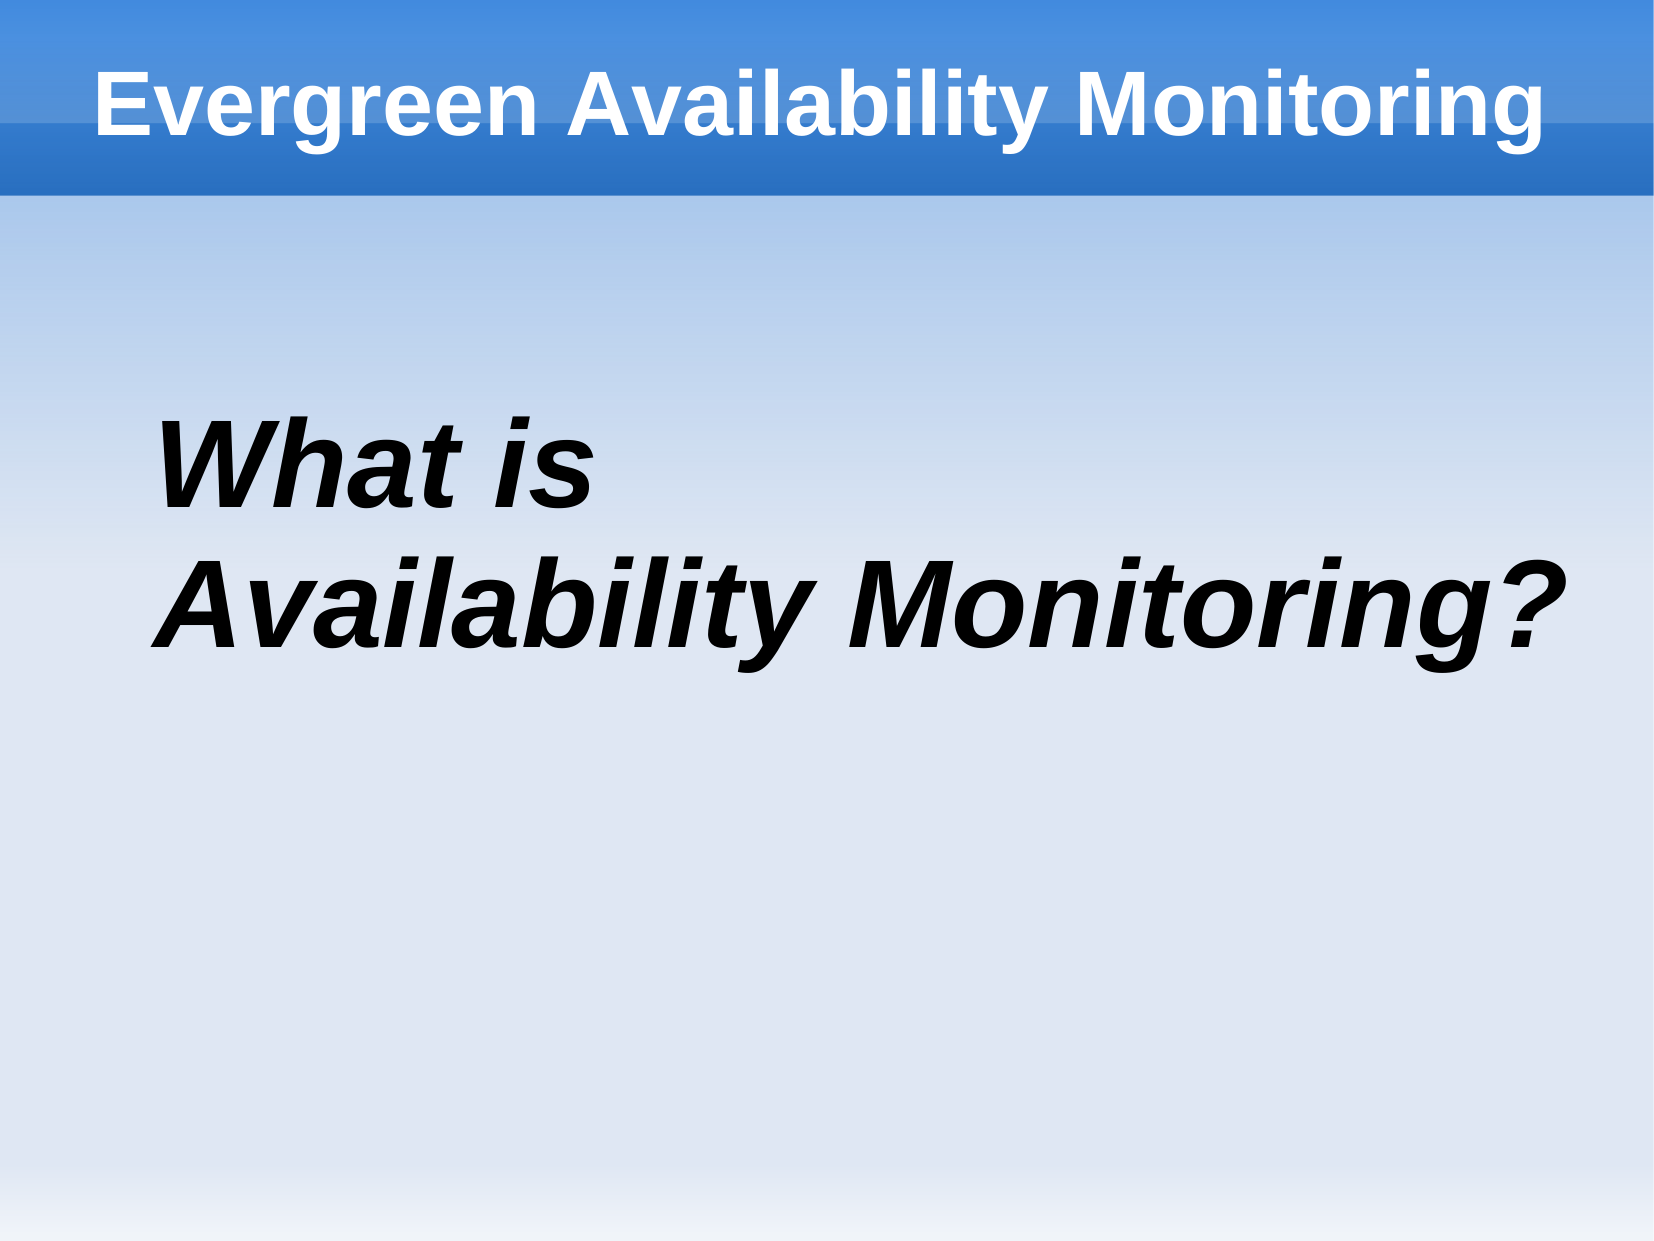

# Evergreen Availability Monitoring
What is
Availability Monitoring?